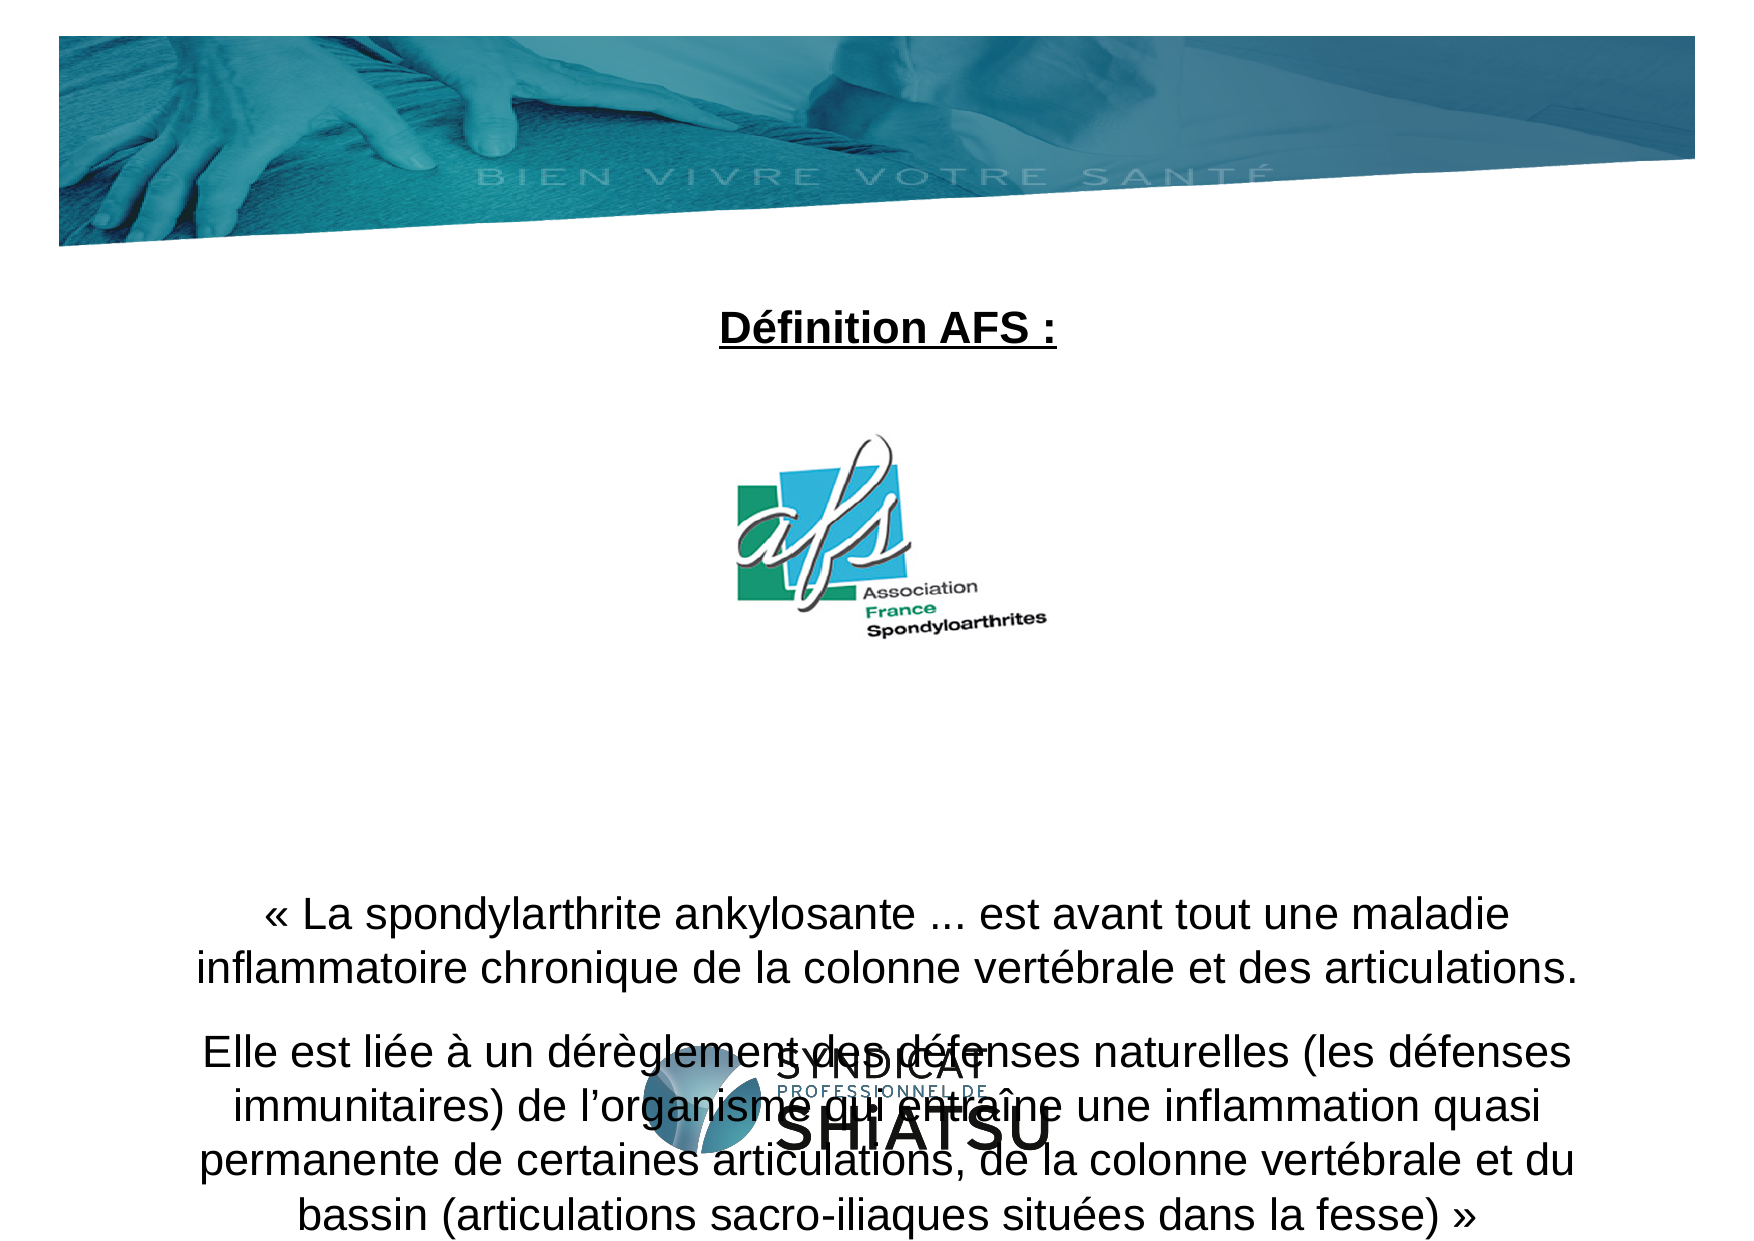

#
Définition AFS :
« La spondylarthrite ankylosante ... est avant tout une maladie inflammatoire chronique de la colonne vertébrale et des articulations.
Elle est liée à un dérèglement des défenses naturelles (les défenses immunitaires) de l’organisme qui entraîne une inflammation quasi permanente de certaines articulations, de la colonne vertébrale et du bassin (articulations sacro-iliaques situées dans la fesse) »